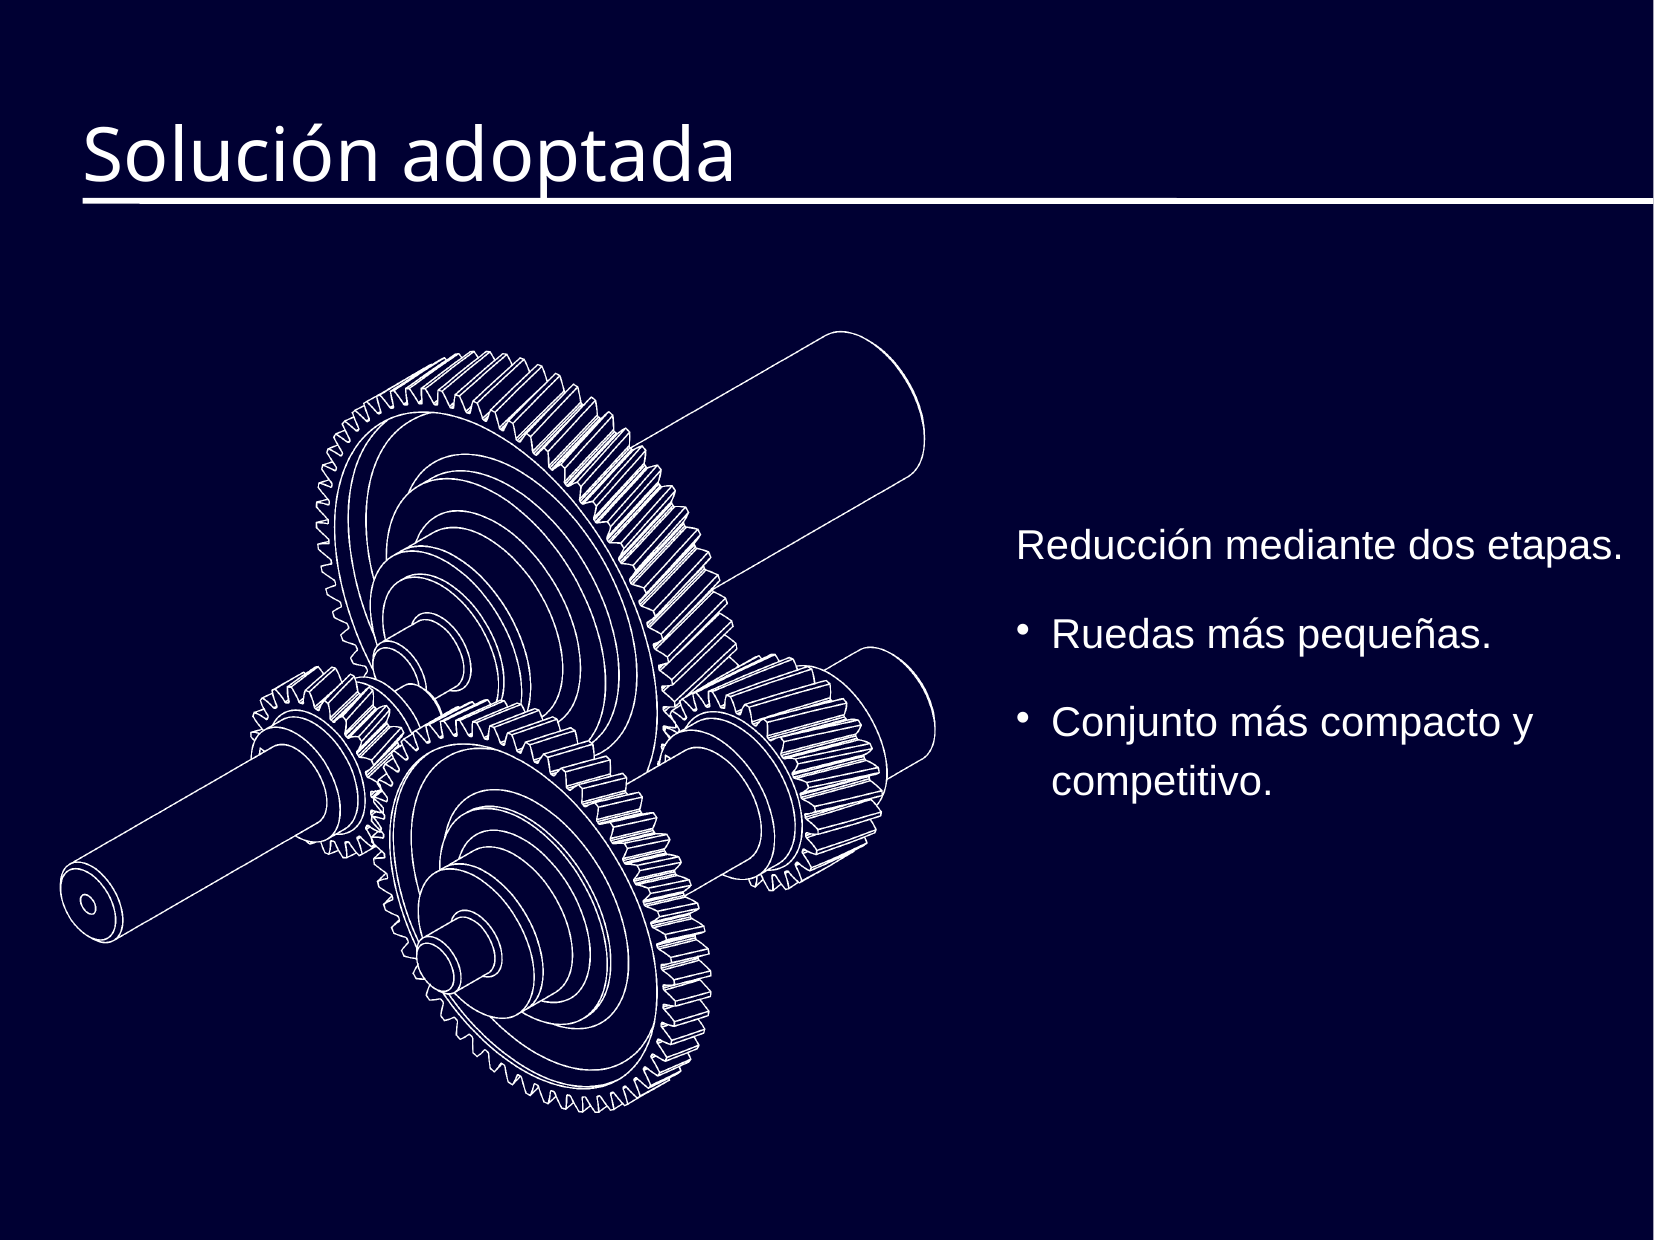

# Solución adoptada
Reducción mediante dos etapas.
Ruedas más pequeñas.
Conjunto más compacto y competitivo.